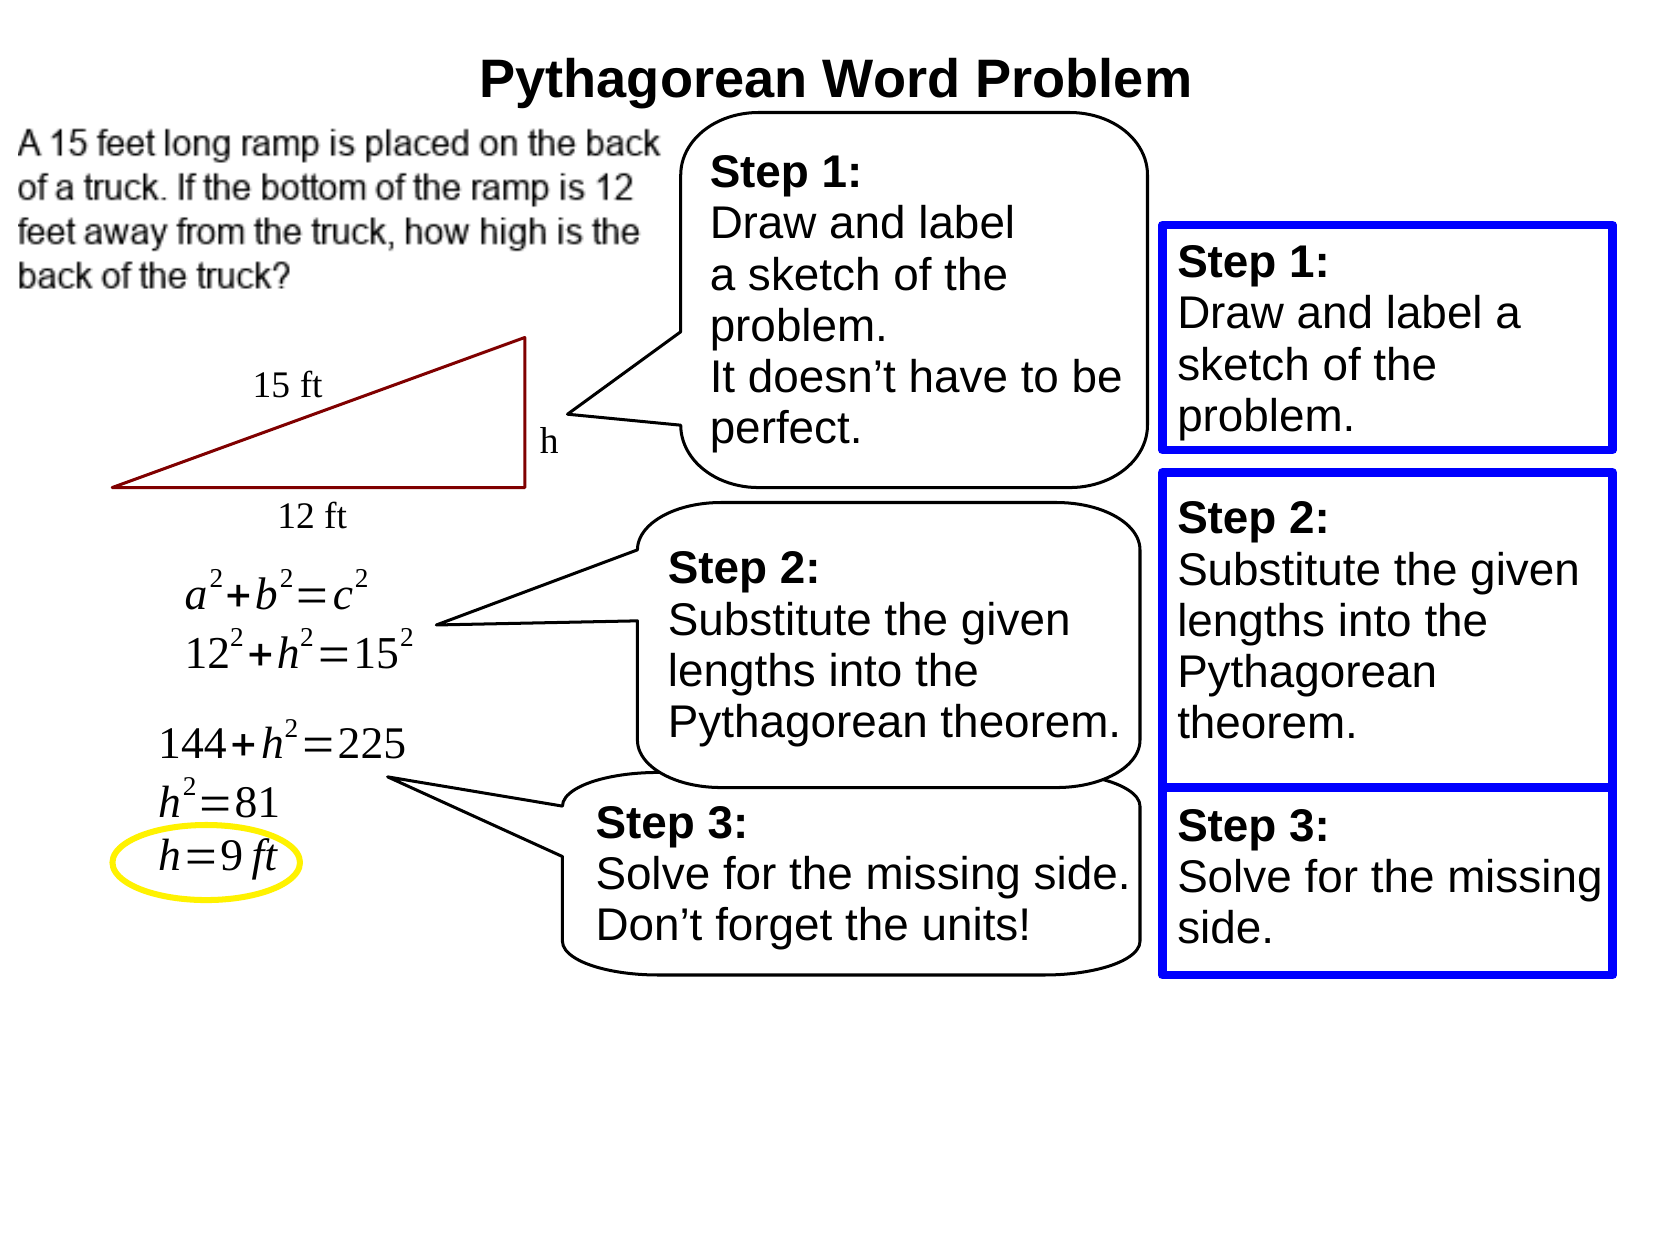

Pythagorean Word Problem
Step 1:
Draw and label
a sketch of the
problem.
It doesn’t have to be
perfect.
Step 1:
Draw and label a sketch of the problem.
Step 2:
Substitute the given lengths into the Pythagorean theorem.
Step 3:
Solve for the missing side.
15 ft
h
12 ft
Step 2:
Substitute the given
lengths into the
Pythagorean theorem.
Step 3:
Solve for the missing side.
Don’t forget the units!